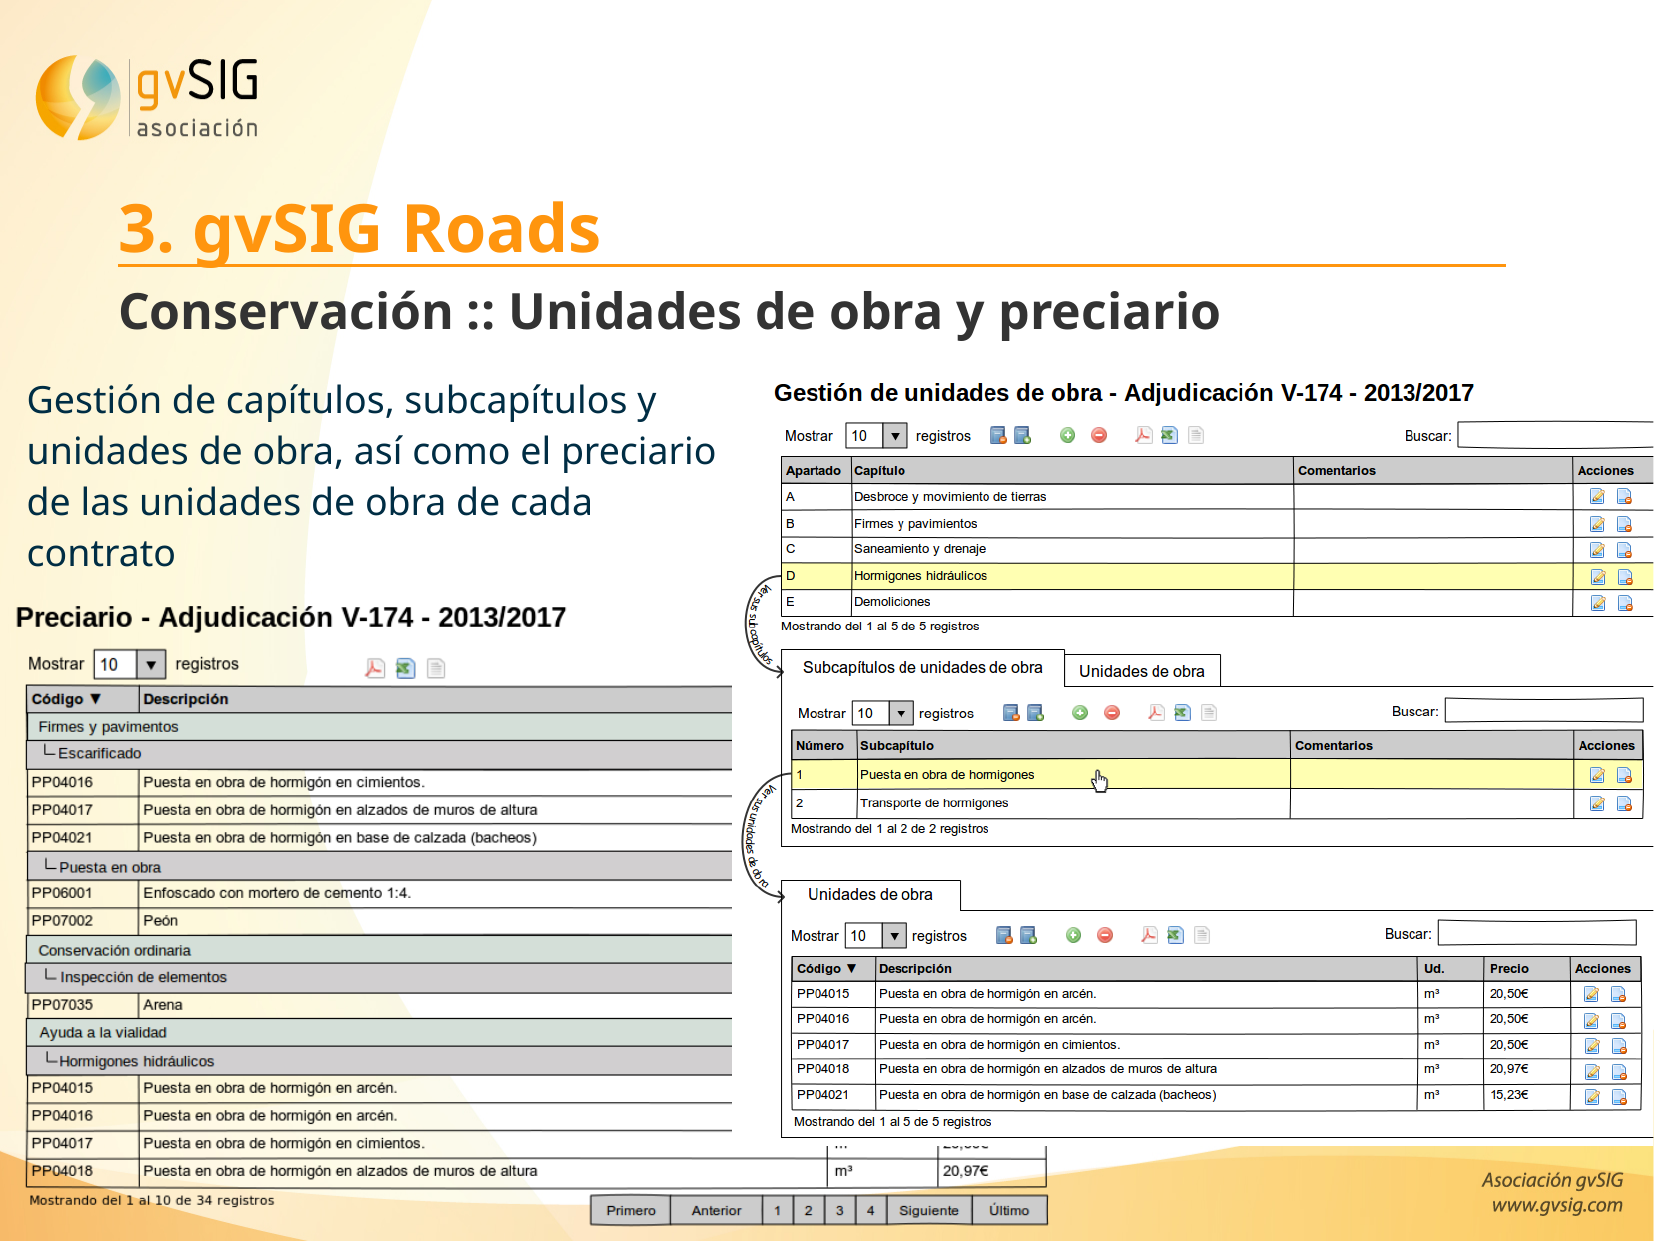

3. gvSIG Roads
# Conservación :: Unidades de obra y preciario
Gestión de capítulos, subcapítulos y unidades de obra, así como el preciario de las unidades de obra de cada contrato